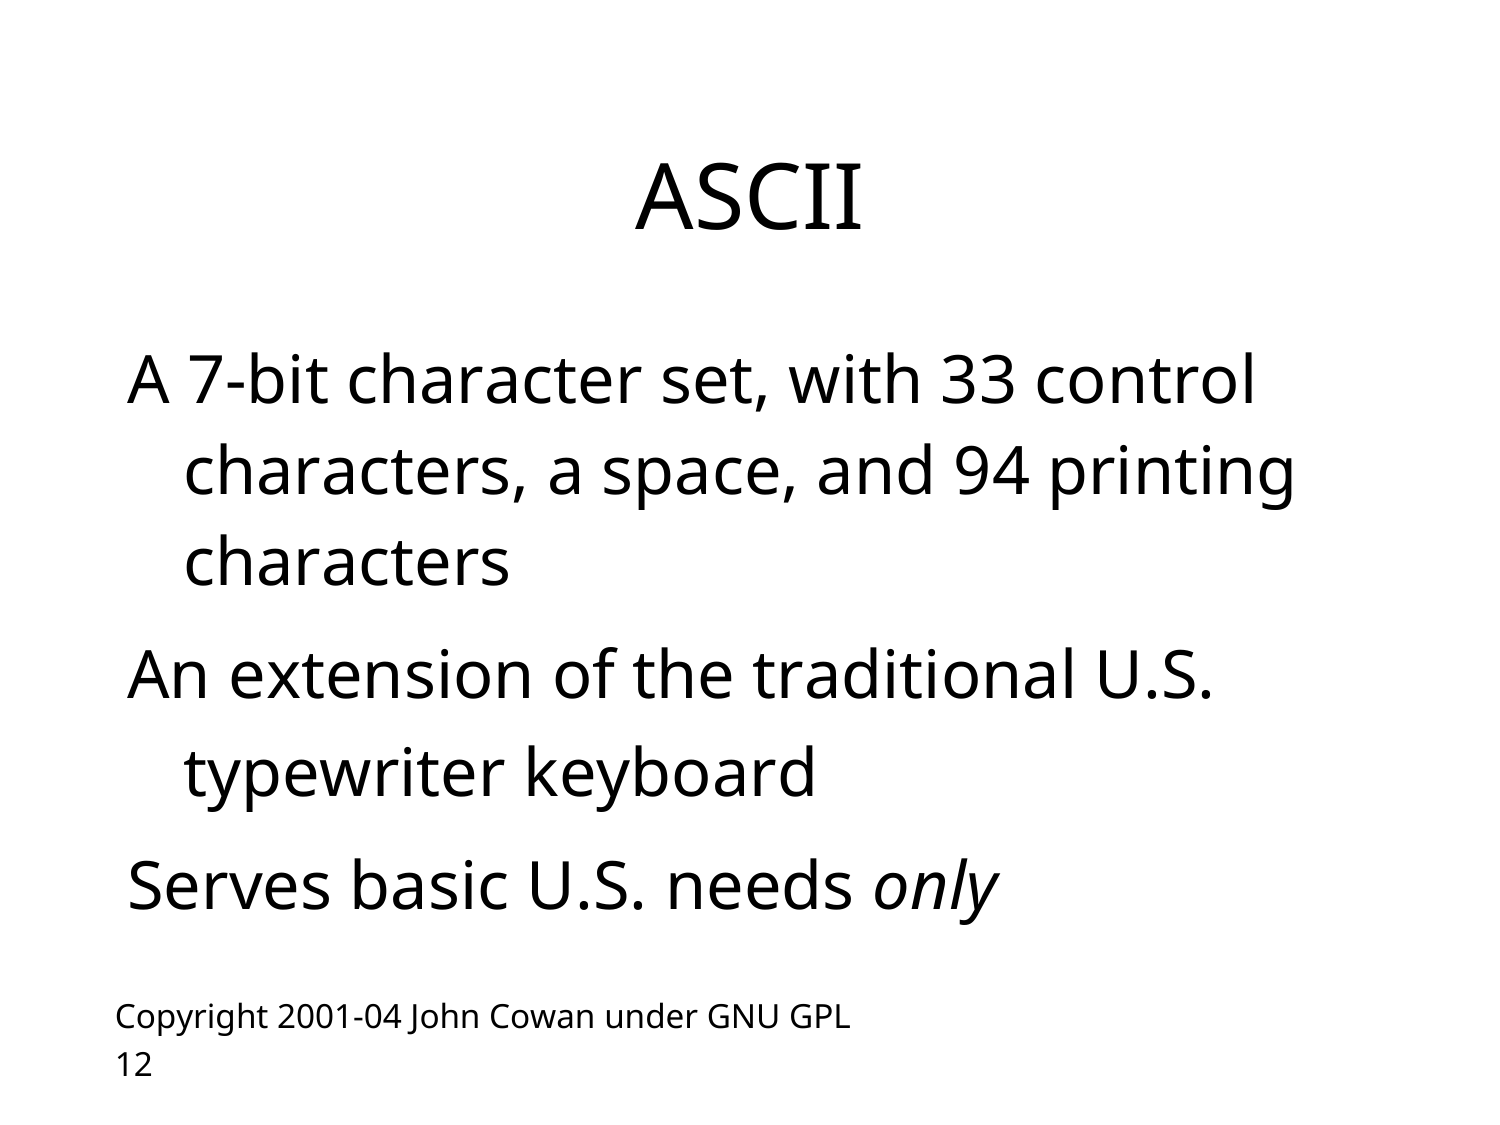

# ASCII
A 7-bit character set, with 33 control characters, a space, and 94 printing characters
An extension of the traditional U.S. typewriter keyboard
Serves basic U.S. needs only